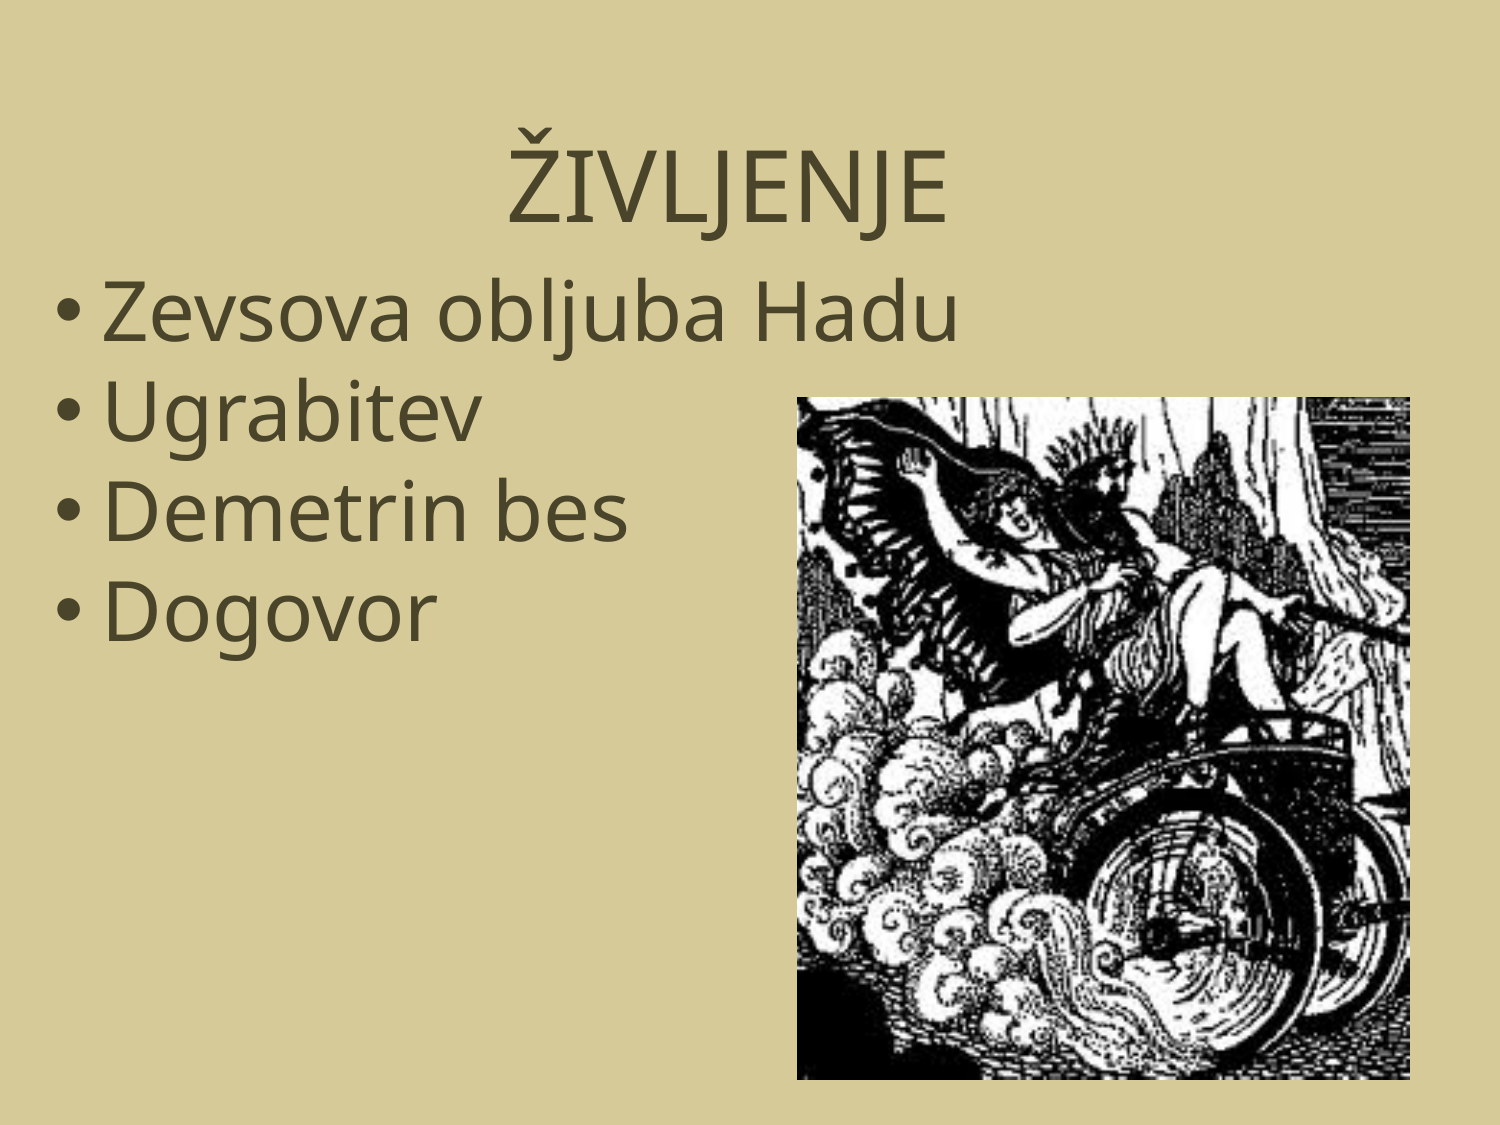

ŽIVLJENJE
Zevsova obljuba Hadu
Ugrabitev
Demetrin bes
Dogovor